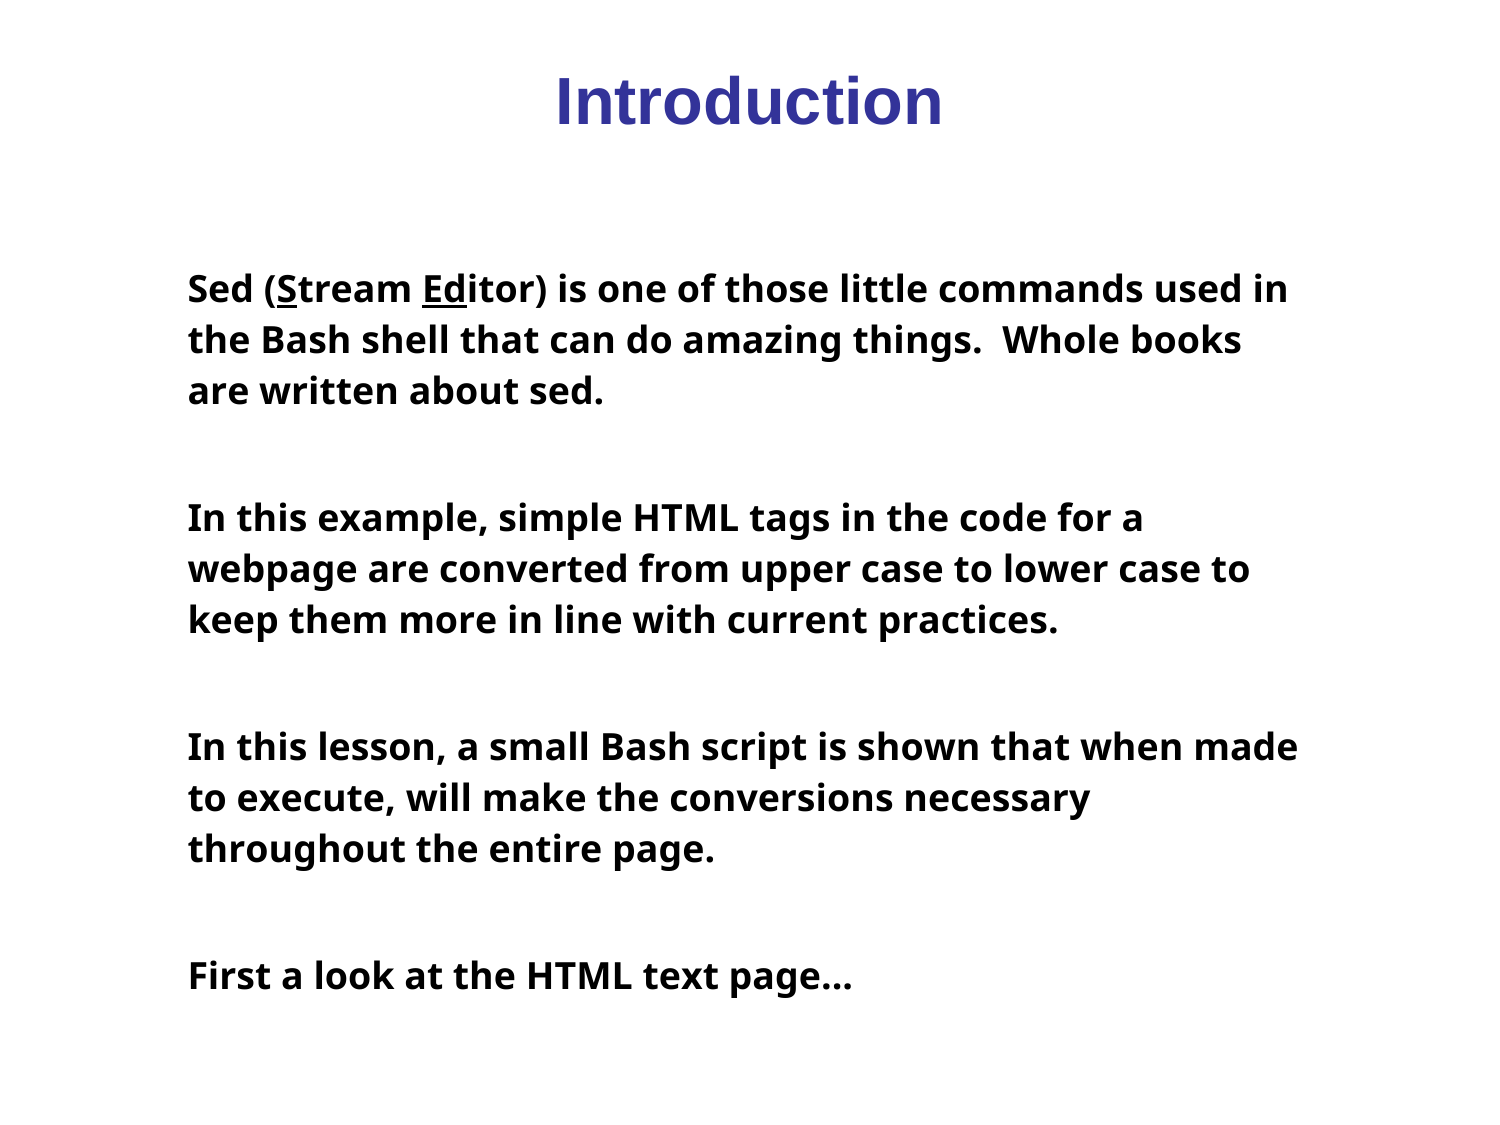

# Introduction
Sed (Stream Editor) is one of those little commands used in the Bash shell that can do amazing things. Whole books are written about sed.
In this example, simple HTML tags in the code for a webpage are converted from upper case to lower case to keep them more in line with current practices.
In this lesson, a small Bash script is shown that when made to execute, will make the conversions necessary throughout the entire page.
First a look at the HTML text page...